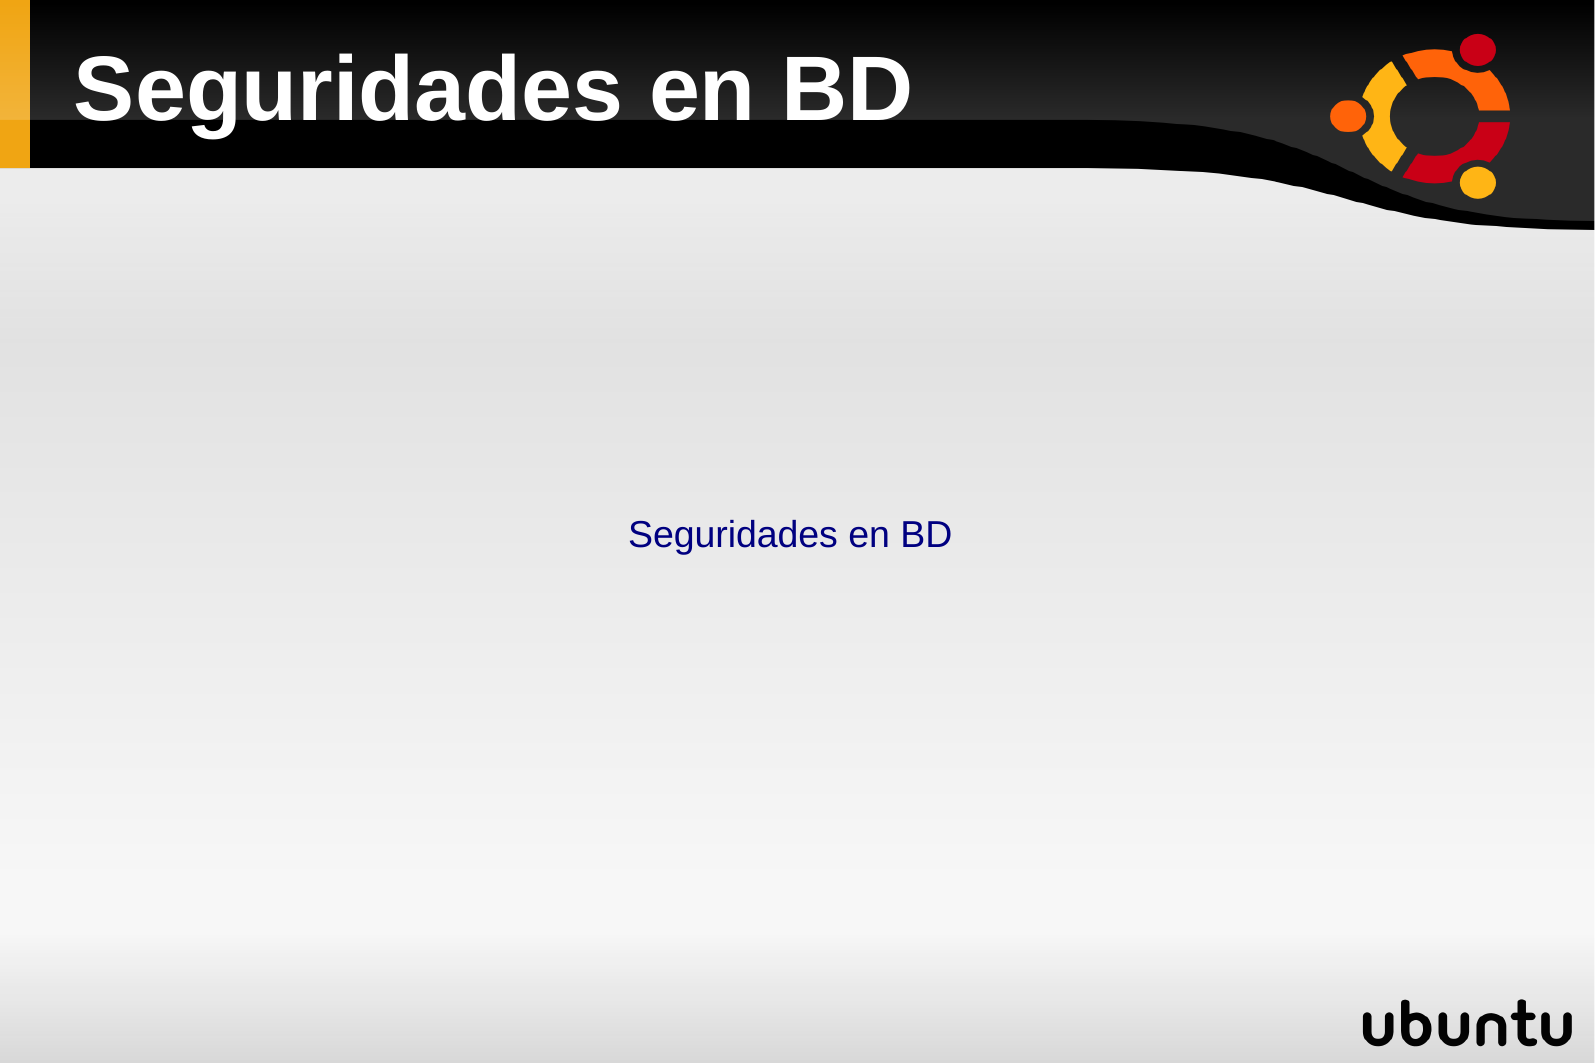

# Seguridades en BD
Seguridades en BD